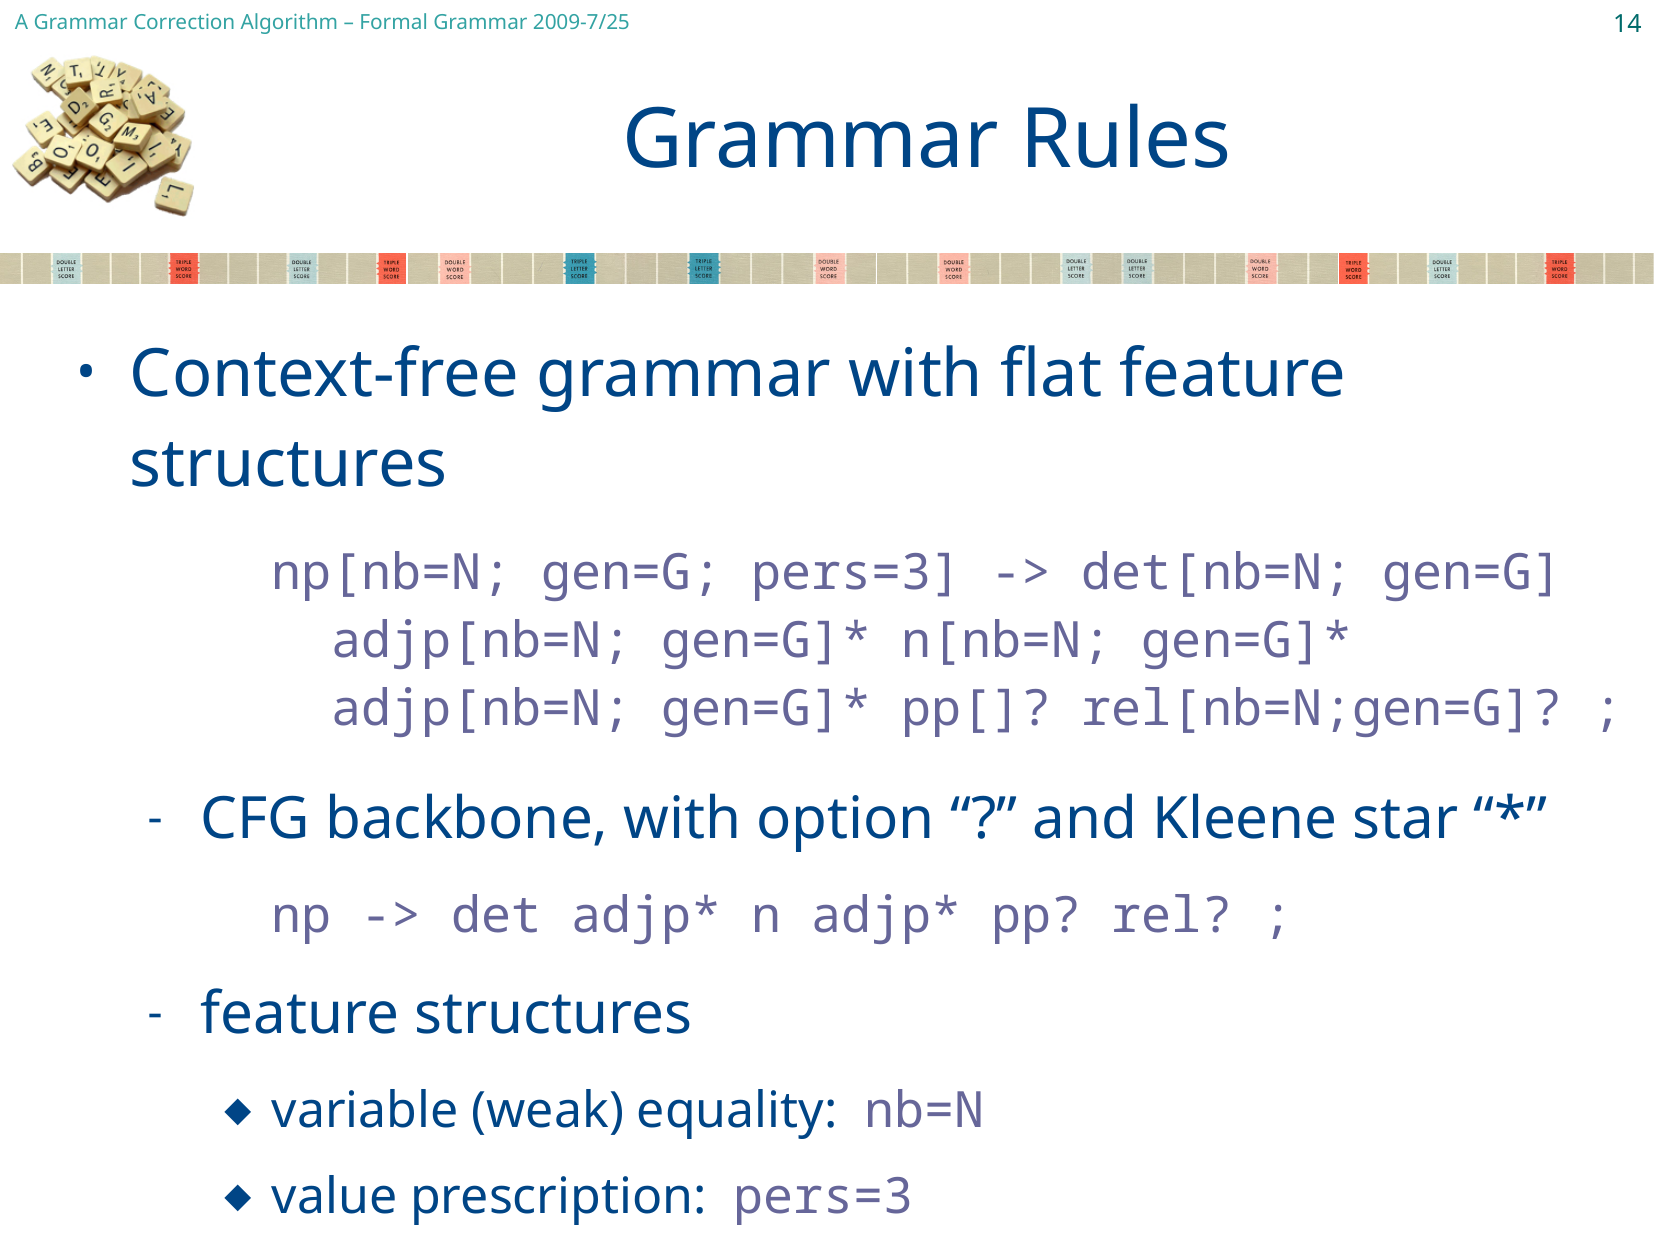

14
# Grammar Rules
Context-free grammar with flat feature structures
np[nb=N; gen=G; pers=3] -> det[nb=N; gen=G]
 adjp[nb=N; gen=G]* n[nb=N; gen=G]*
 adjp[nb=N; gen=G]* pp[]? rel[nb=N;gen=G]? ;
CFG backbone, with option “?” and Kleene star “*”
np -> det adjp* n adjp* pp? rel? ;
feature structures
variable (weak) equality: nb=N
value prescription: pers=3
strong equality: aux==avoir (similar to =c in LFG)
combined: feat =|== var & u1,...,un ? v1,...,vp # w1,...,wq